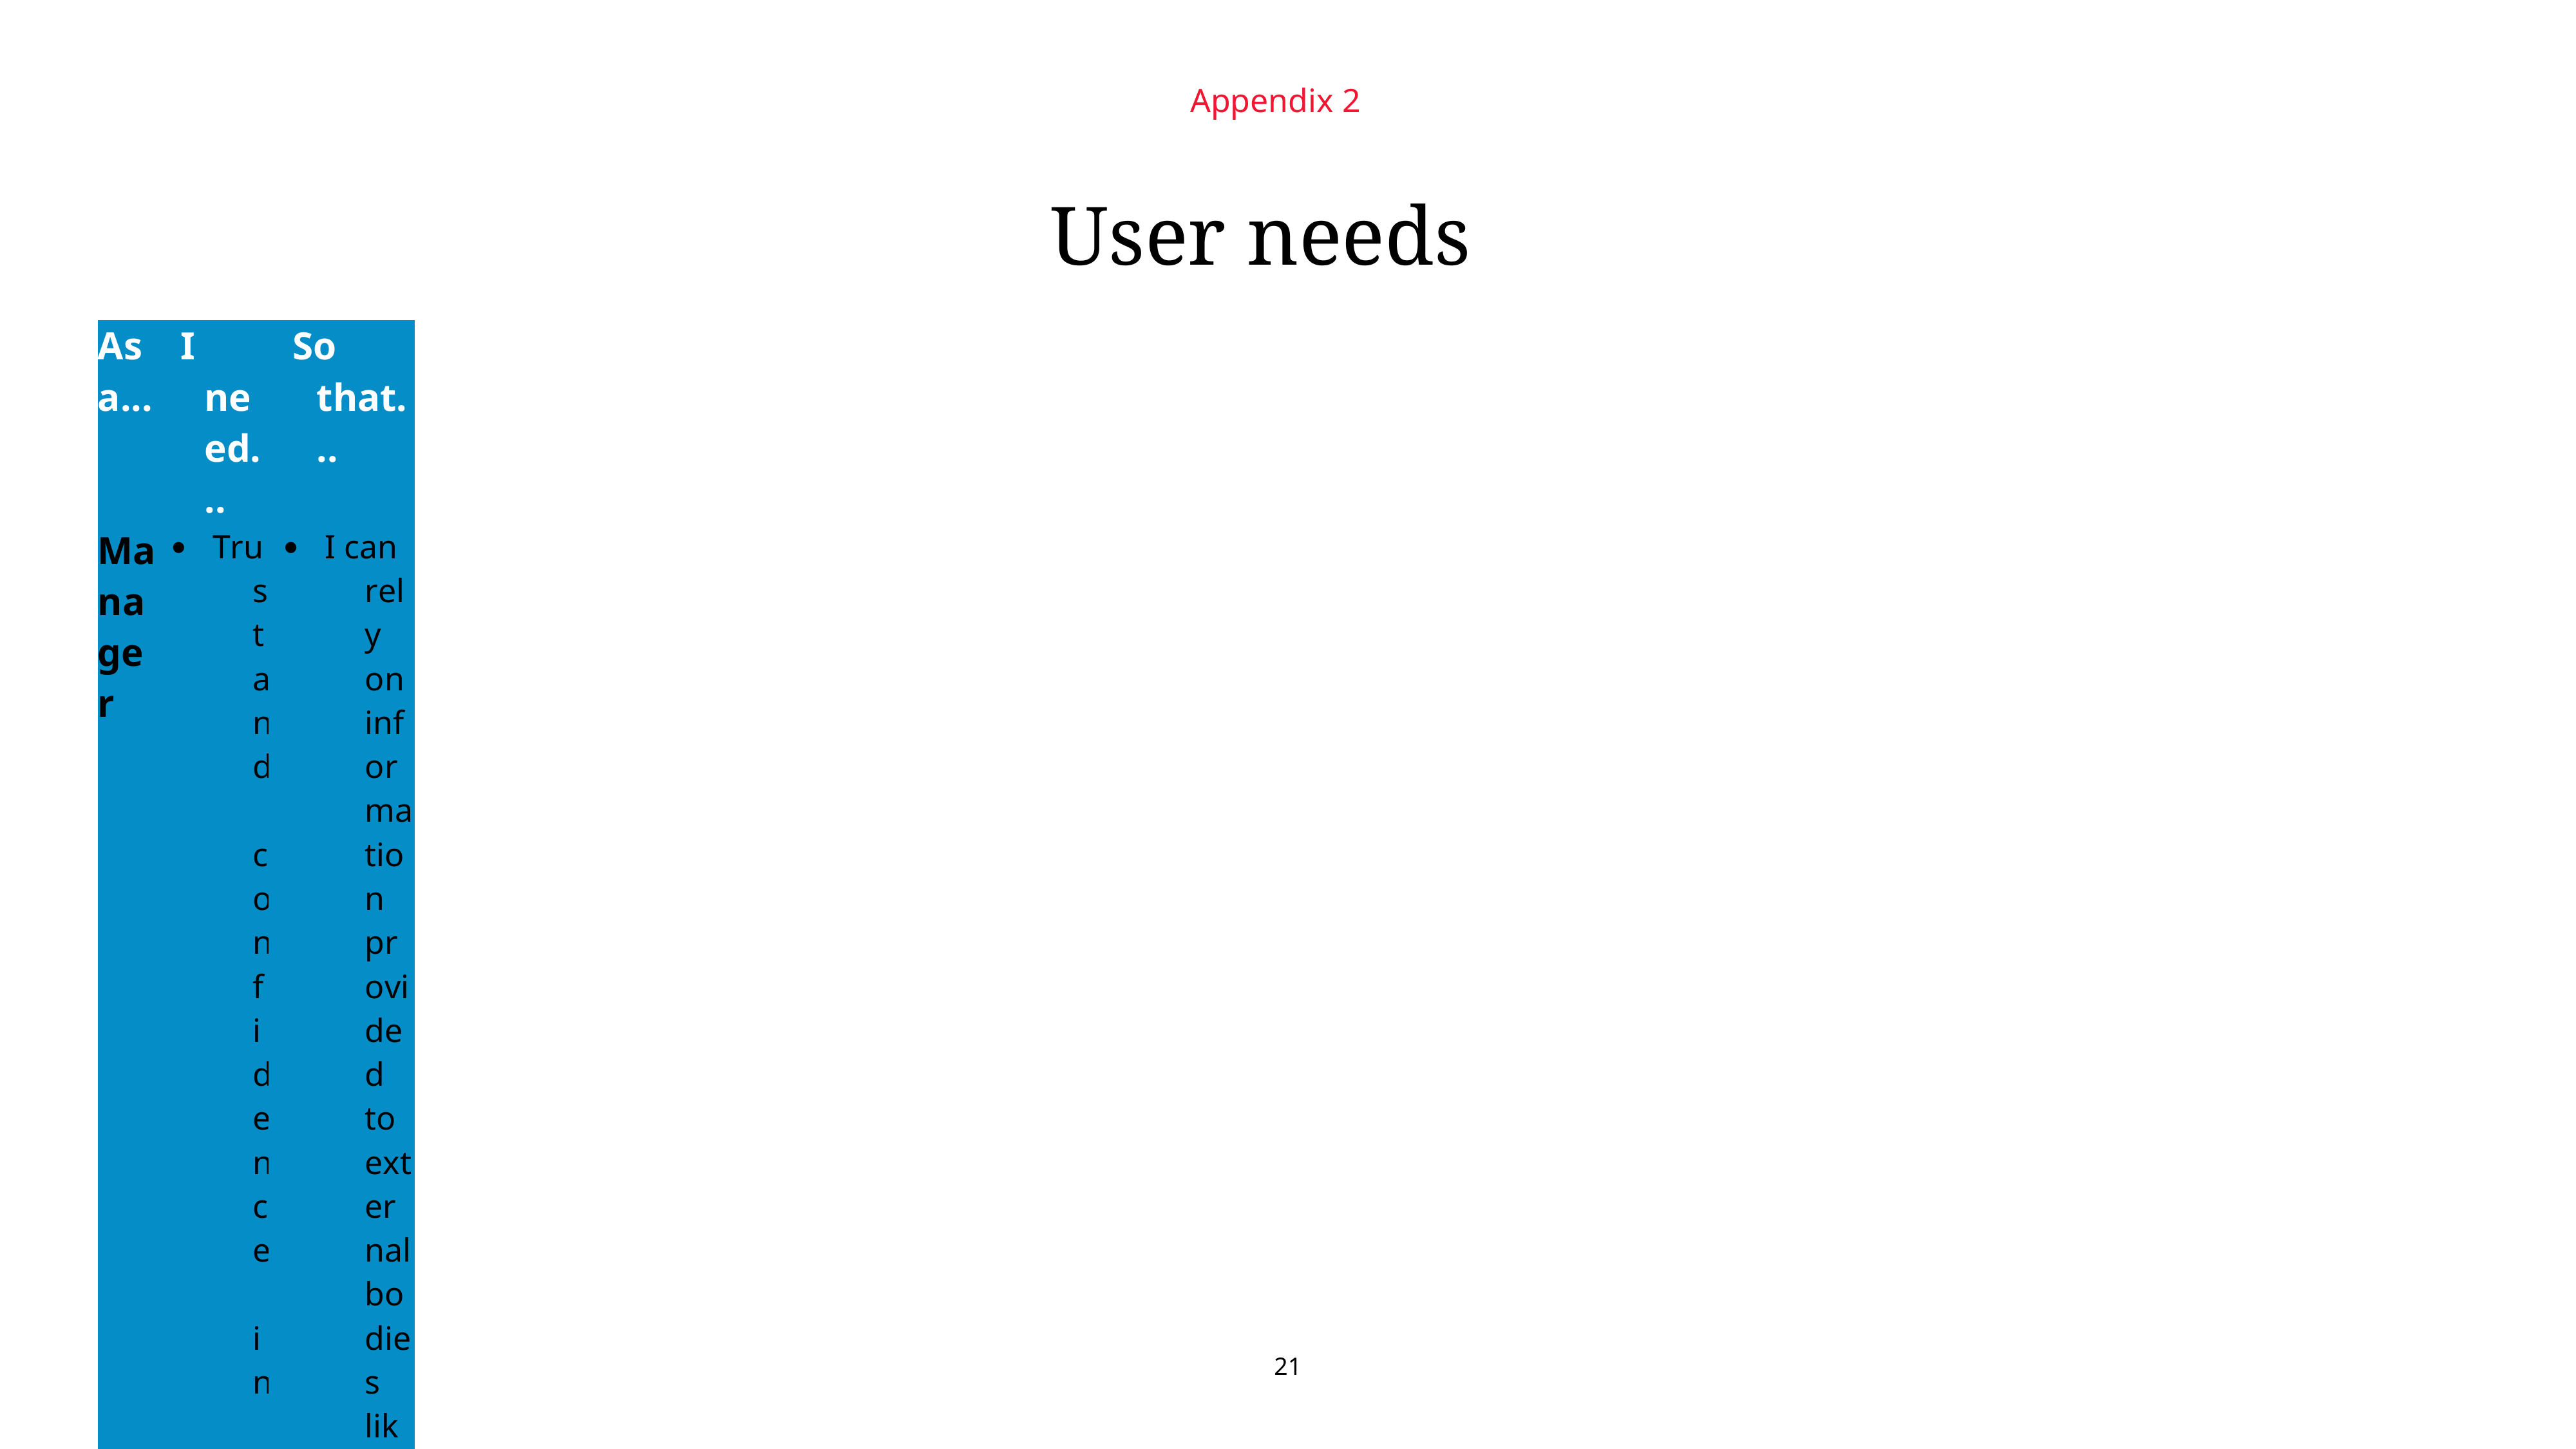

Appendix 2
User needs
| As a... | I need... | So that... |
| --- | --- | --- |
| Manager | Trust and confidence in the system. | I can rely on information provided to external bodies like DWP and HMRC to be correct. |
| | A cost-effective and quality product. | I can efficiently administer revenues and benefits whilst providing value for money for the local authority. |
| Team Leader | Ability to access reports and performance data easily. | I can manage the team effectively. |
| | A team who are fully versed in the system and have positive user experiences. | They can perform to a high level and not affect morale. |
| Officer | A responsive and reliable system. | I can provide quick answers and be more productive. |
| | A system that is clear to understand. | I don’t waste time clicking back and forth. |
| Customer Support | To be able to access information quickly. | I can advise the customer more efficiently. |
| | An audit trail to see who did what and when. | I can explain it to my customer. |
| System Support | Up-to-date and correct information from the supplier. | I can provide support on the new releases. |
21